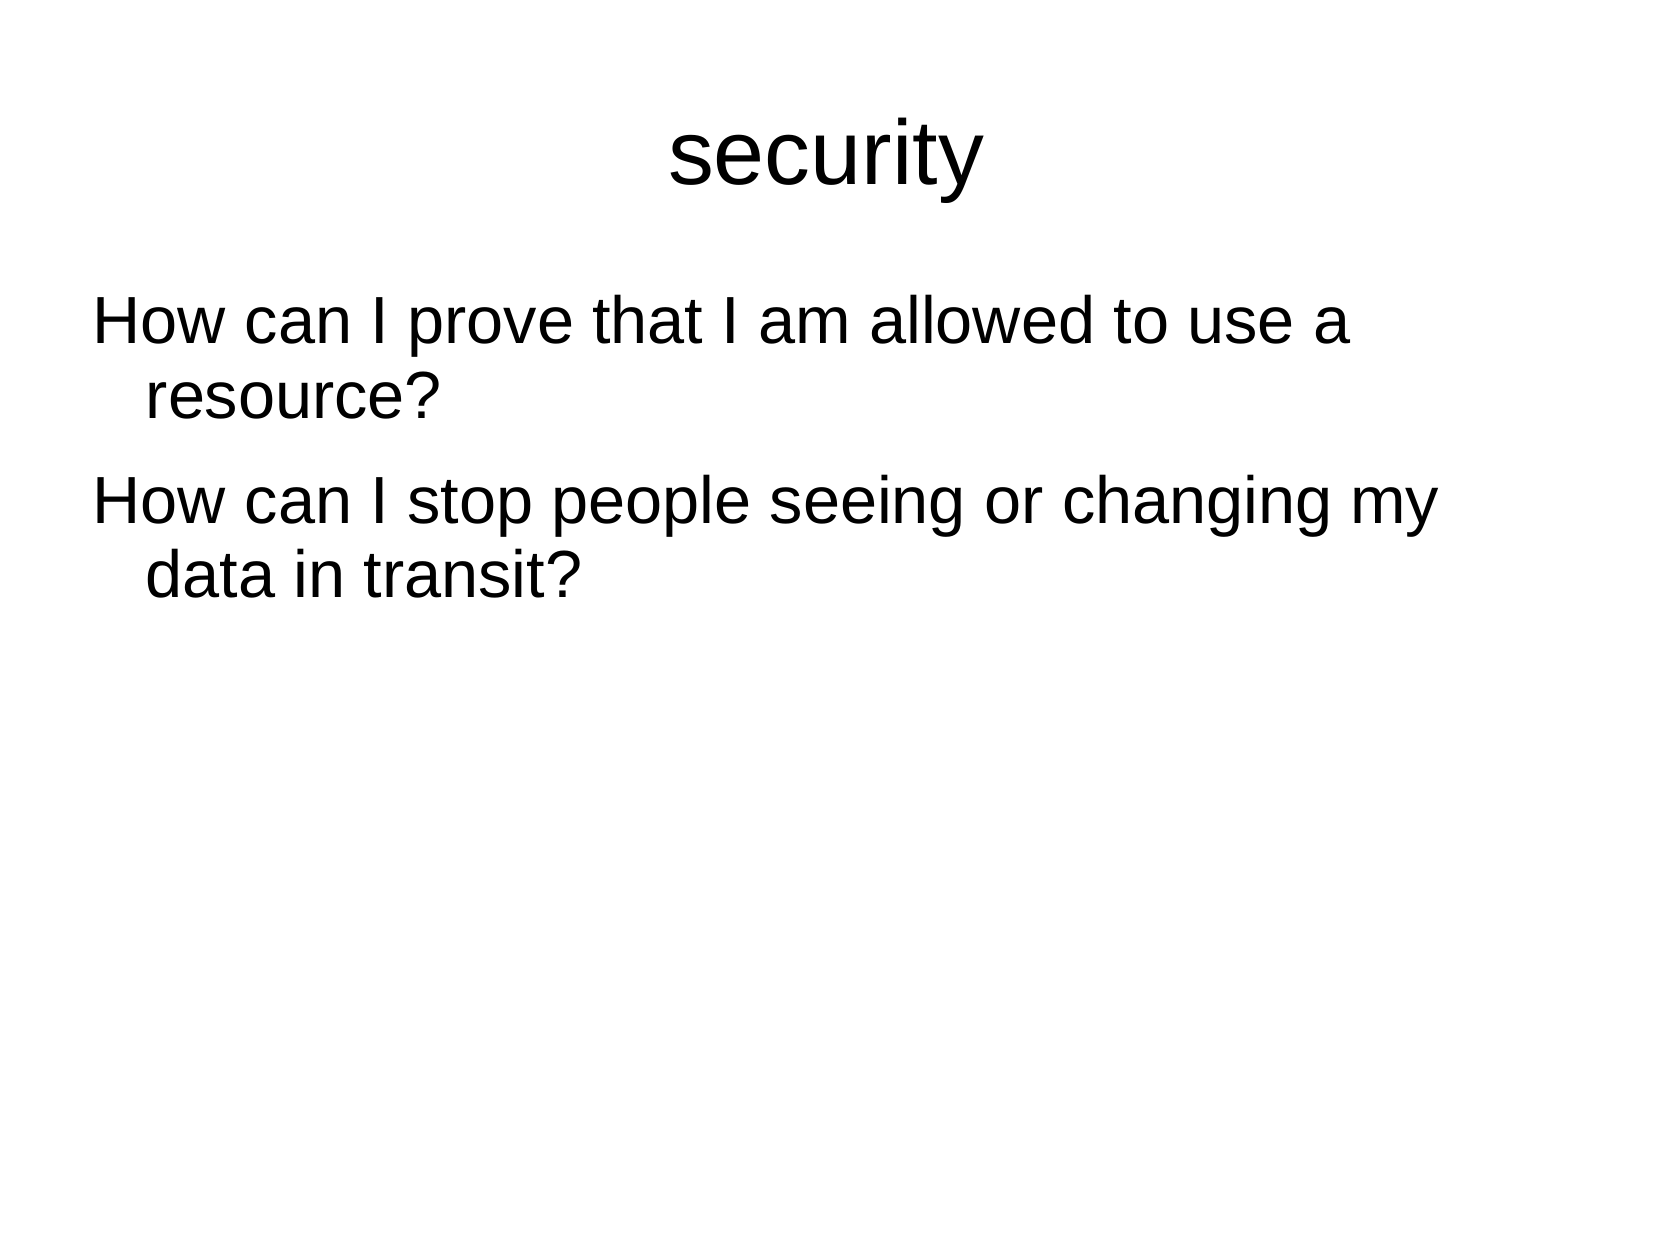

# security
How can I prove that I am allowed to use a resource?
How can I stop people seeing or changing my data in transit?